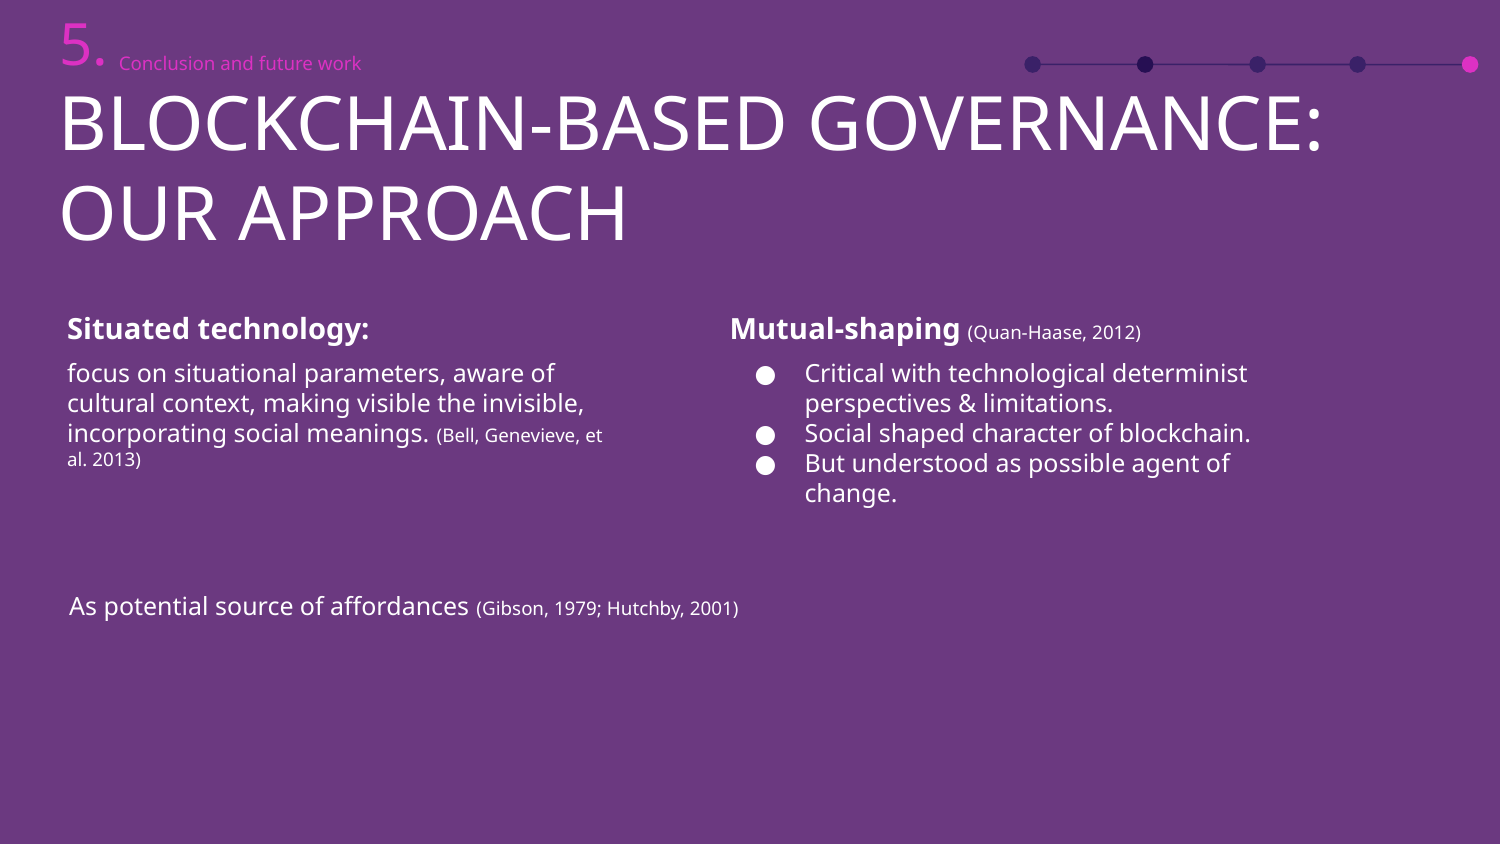

5.
Conclusion and future work
BLOCKCHAIN-BASED GOVERNANCE: OUR APPROACH
# Situated technology:
focus on situational parameters, aware of cultural context, making visible the invisible, incorporating social meanings. (Bell, Genevieve, et al. 2013)
Mutual-shaping (Quan-Haase, 2012)
Critical with technological determinist perspectives & limitations.
Social shaped character of blockchain.
But understood as possible agent of change.
As potential source of affordances (Gibson, 1979; Hutchby, 2001)